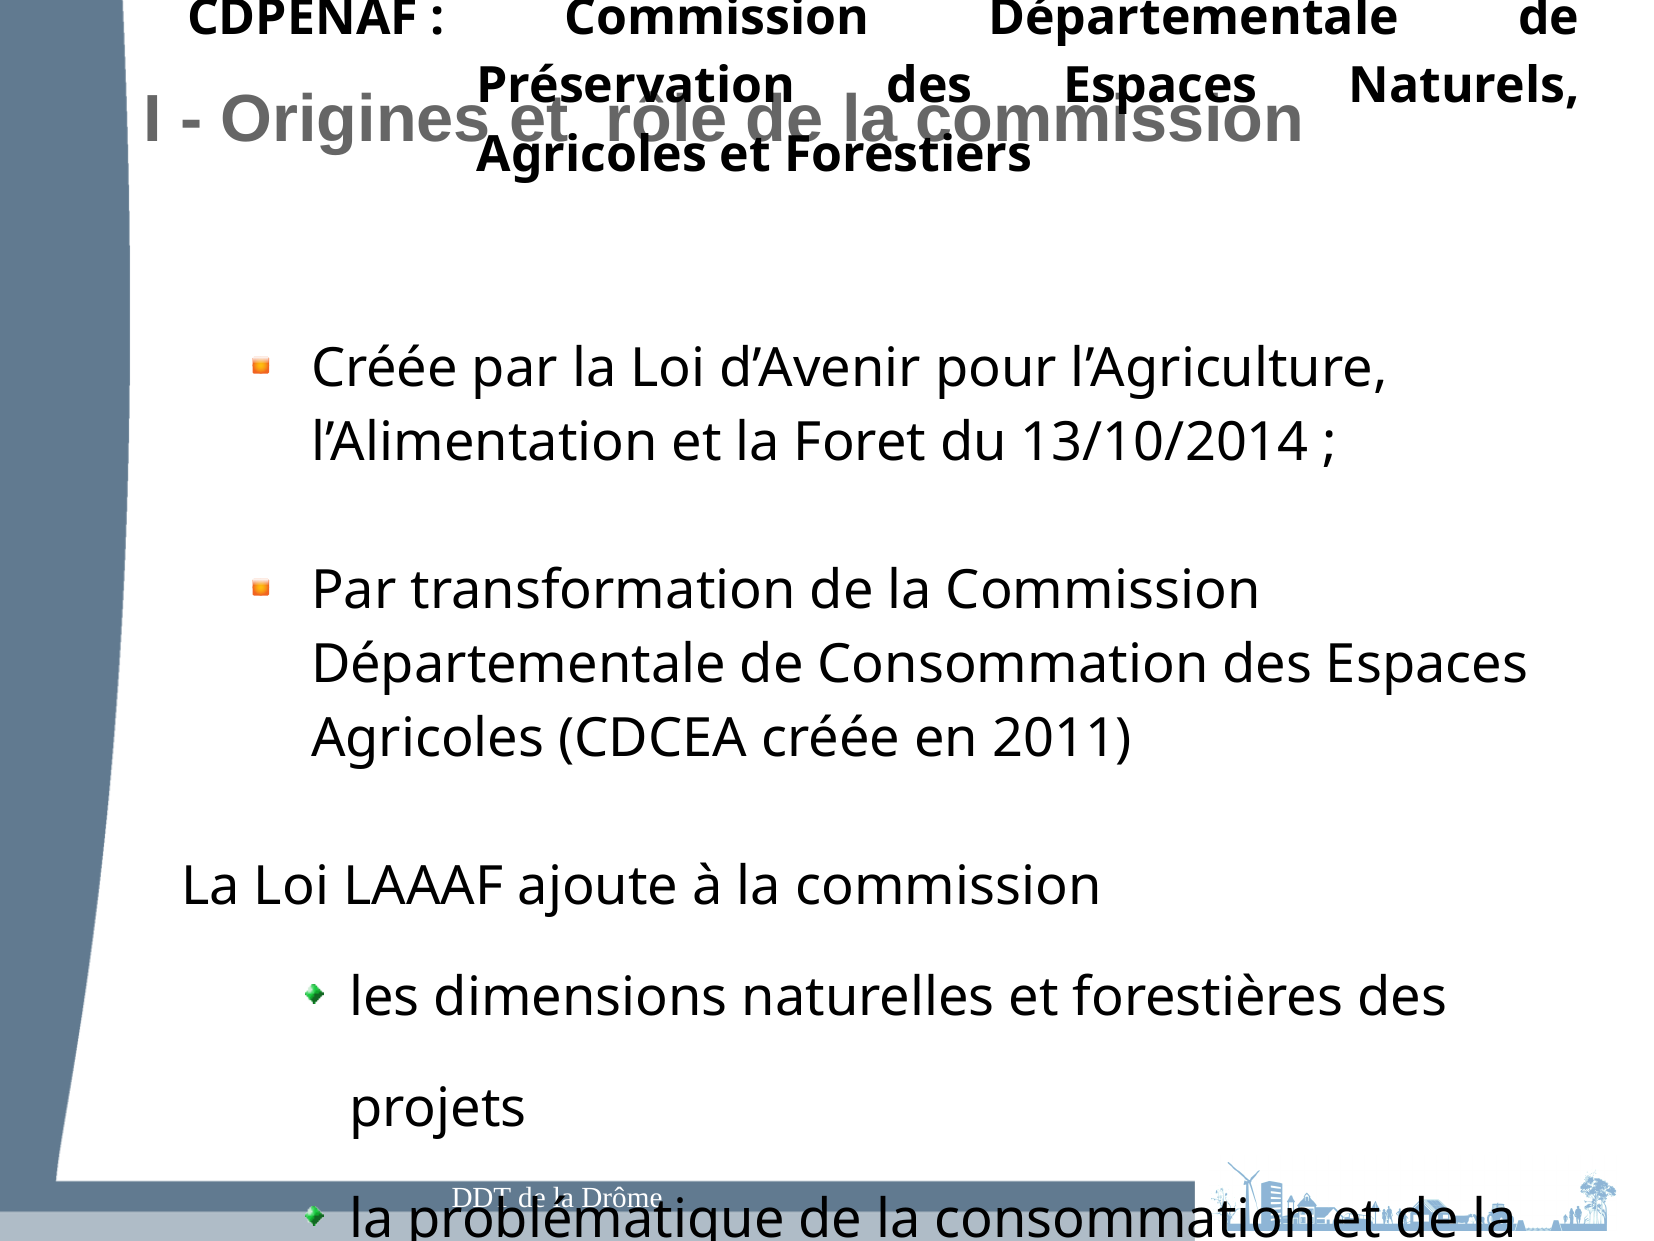

# I - Origines et rôle de la commission
CDPENAF : Commission Départementale de Préservation des Espaces Naturels, Agricoles et Forestiers
Créée par la Loi d’Avenir pour l’Agriculture, l’Alimentation et la Foret du 13/10/2014 ;
Par transformation de la Commission Départementale de Consommation des Espaces Agricoles (CDCEA créée en 2011)
La Loi LAAAF ajoute à la commission
les dimensions naturelles et forestières des projets
la problématique de la consommation et de la préservation foncière.
 DDT de la Drôme